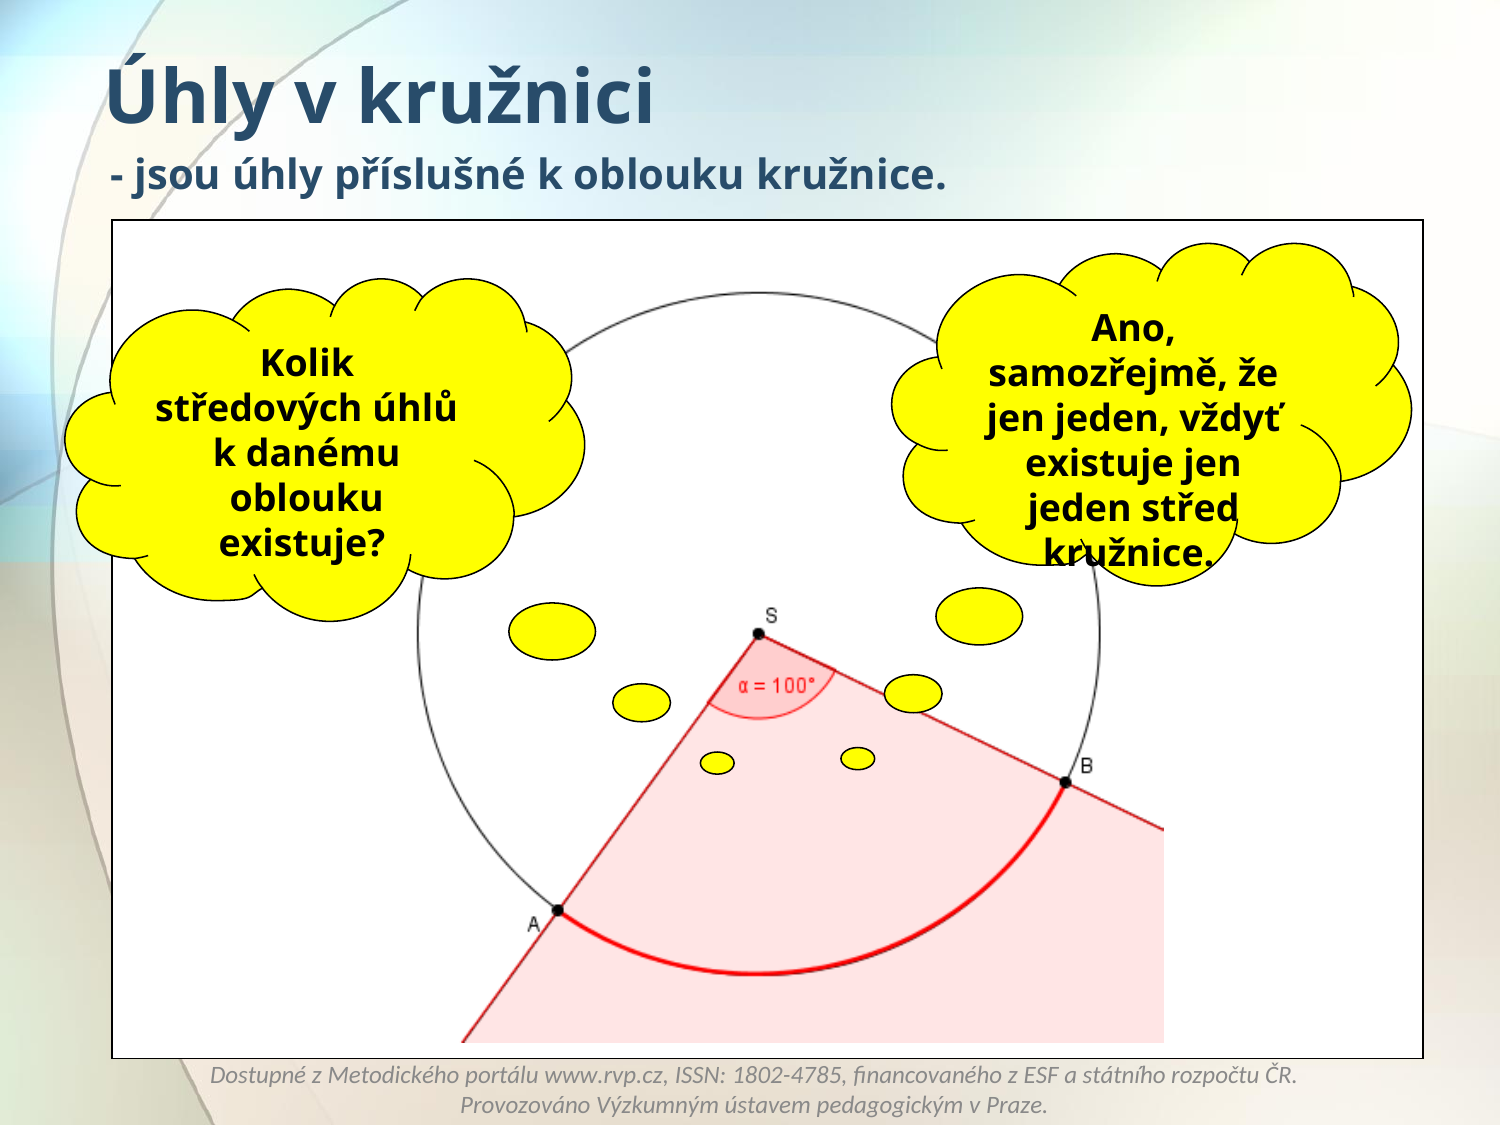

# Úhly v kružnici
- jsou úhly příslušné k oblouku kružnice.
Ano, samozřejmě, že jen jeden, vždyť existuje jen jeden střed kružnice.
Kolik středových úhlů k danému oblouku existuje?